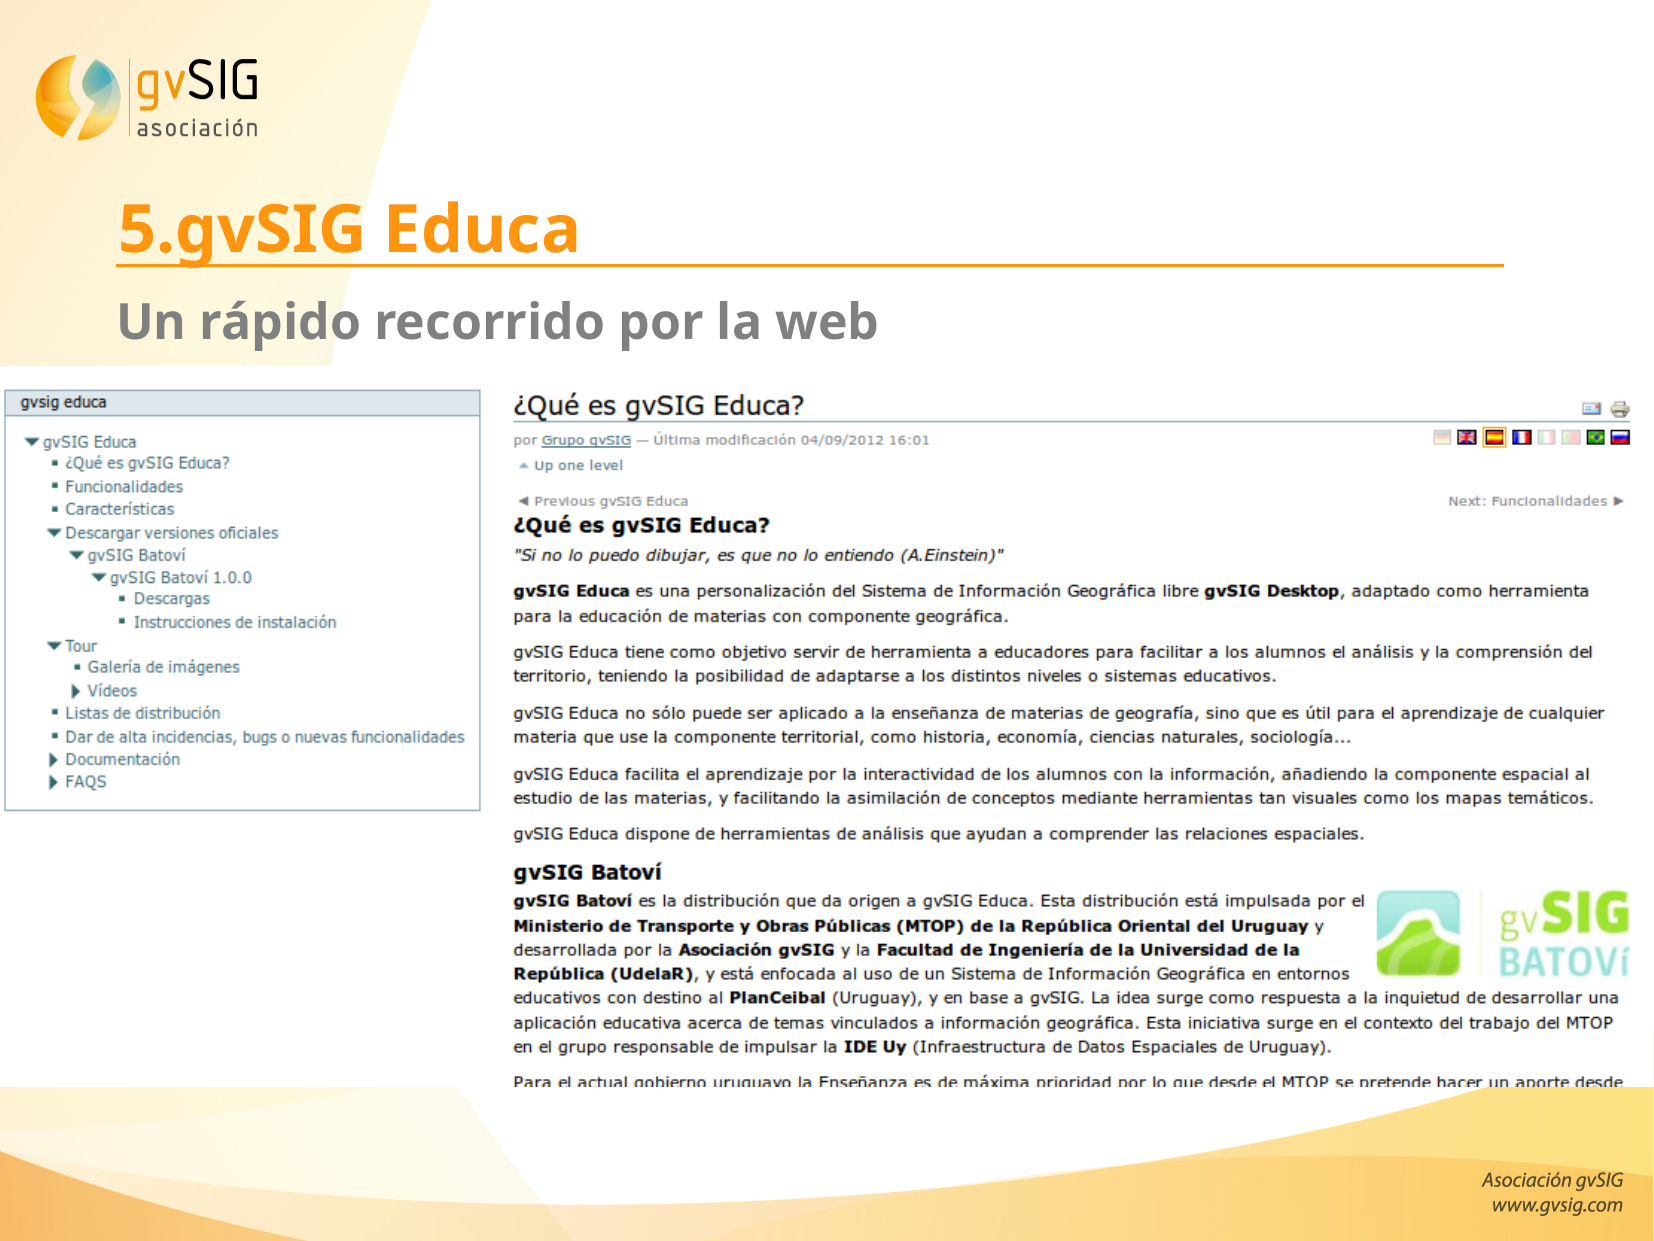

# 5.gvSIG Educa
Un rápido recorrido por la web